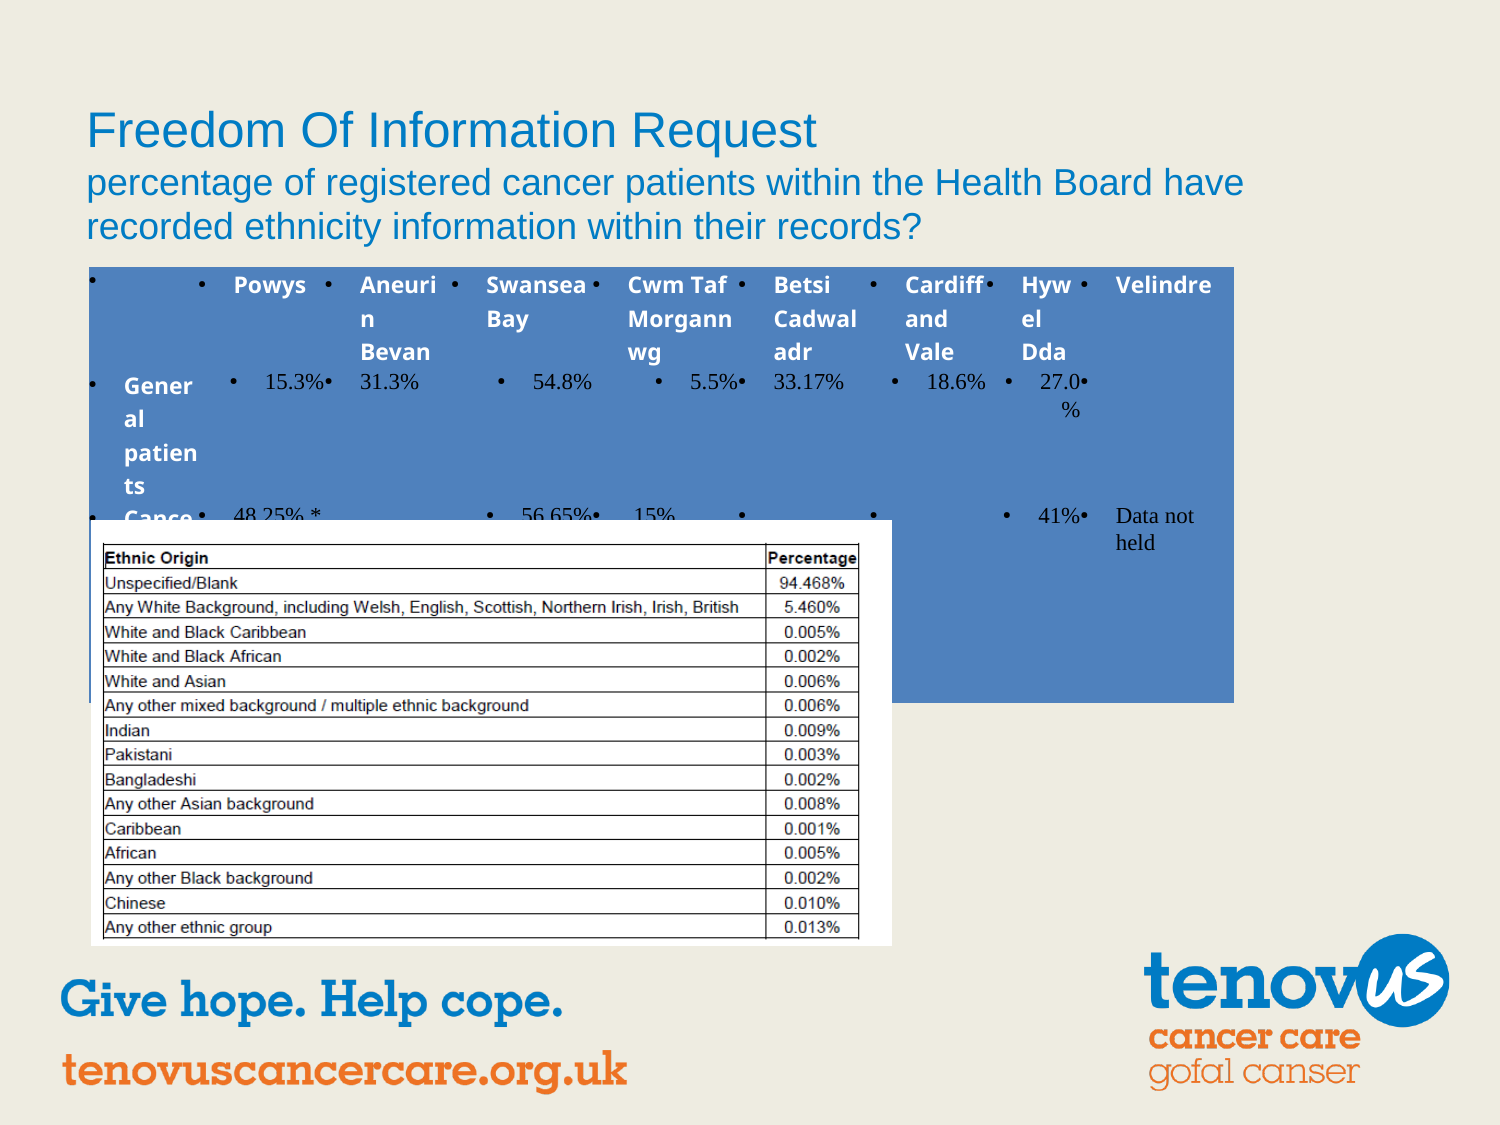

Freedom Of Information Request
percentage of registered cancer patients within the Health Board have recorded ethnicity information within their records?
| | Powys | Aneurin Bevan | Swansea Bay | Cwm Taf Morgannwg | Betsi Cadwaladr | Cardiff and Vale | Hywel Dda | Velindre |
| --- | --- | --- | --- | --- | --- | --- | --- | --- |
| General patients | 15.3% | 31.3% | 54.8% | 5.5% | 33.17% | 18.6% | 27.0% | |
| Cancer Patients | 48.25% \* | | 56.65% | 15% | | | 41% | Data not held |
| | \* not treated in Powys, but Powys residence | | | | | | | |